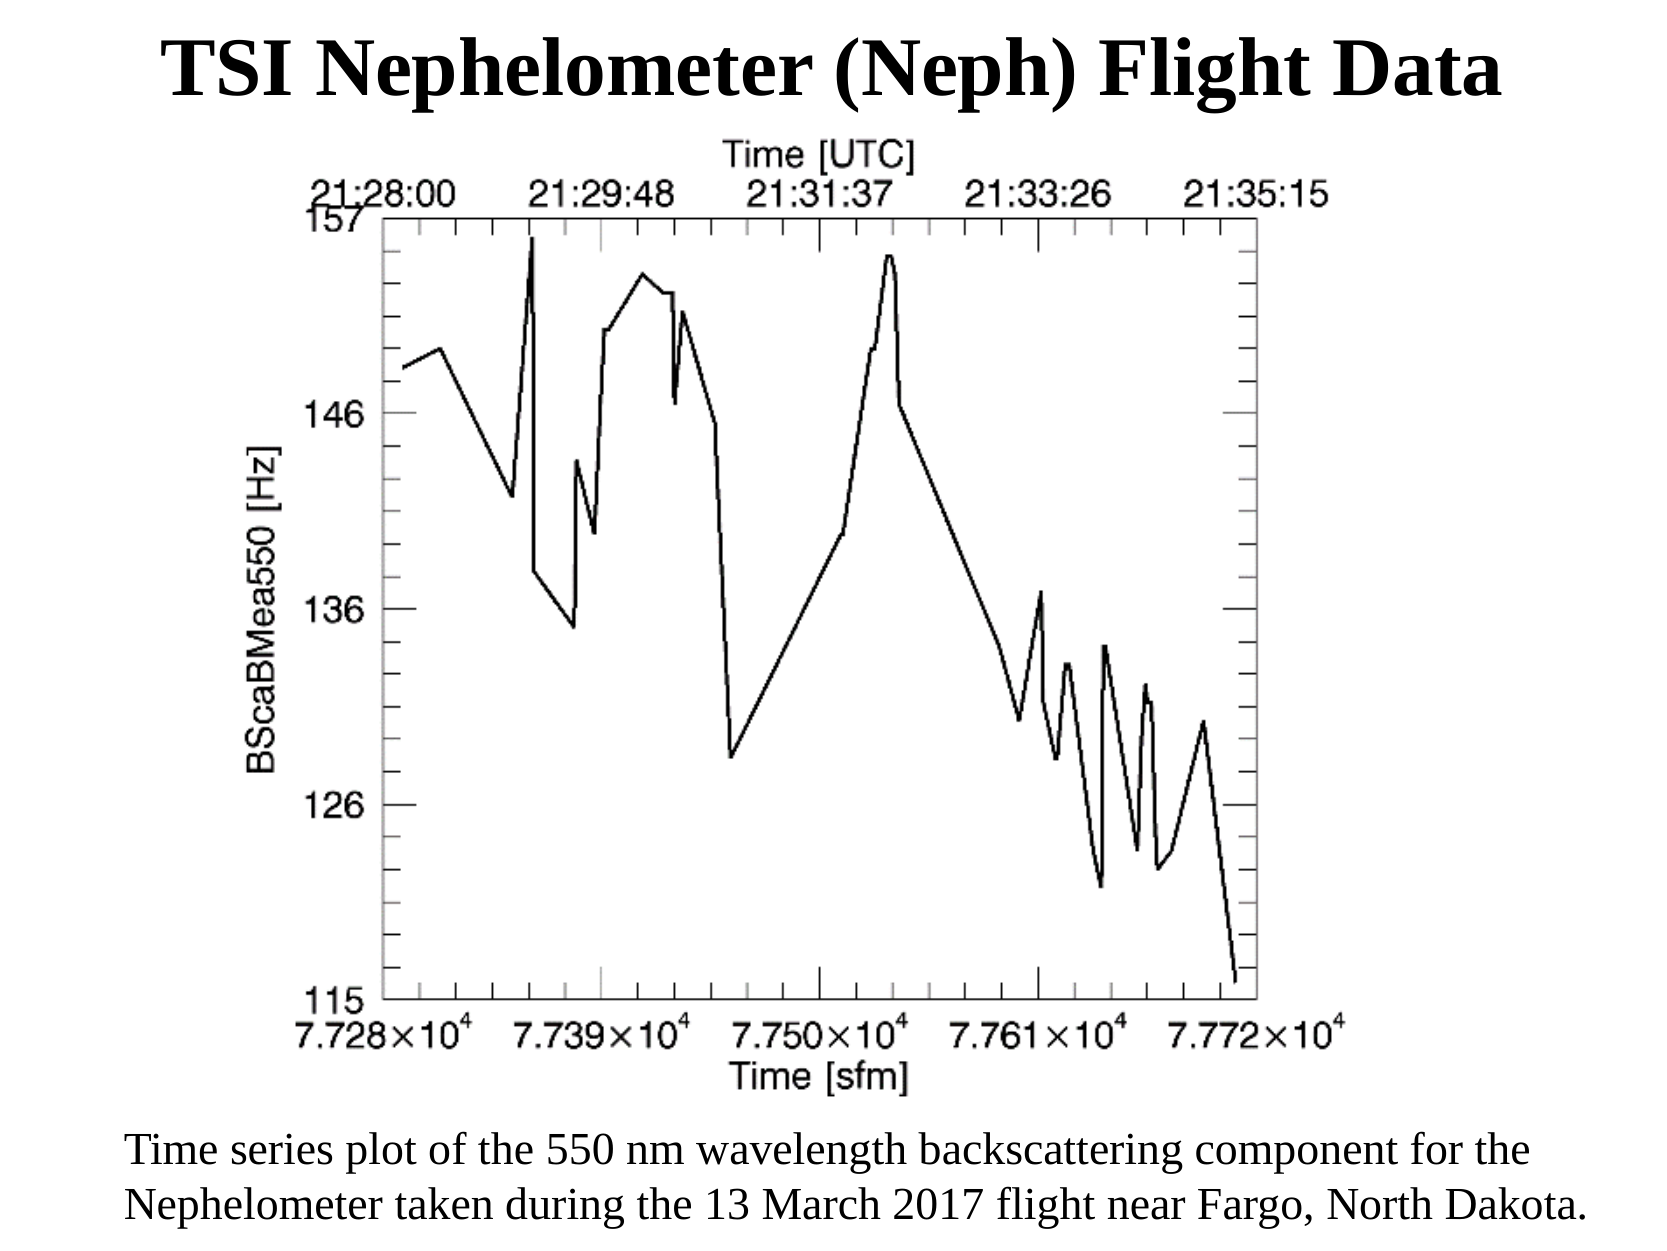

# TSI Nephelometer (Neph) Flight Data
Time series plot of the 550 nm wavelength backscattering component for the Nephelometer taken during the 13 March 2017 flight near Fargo, North Dakota.